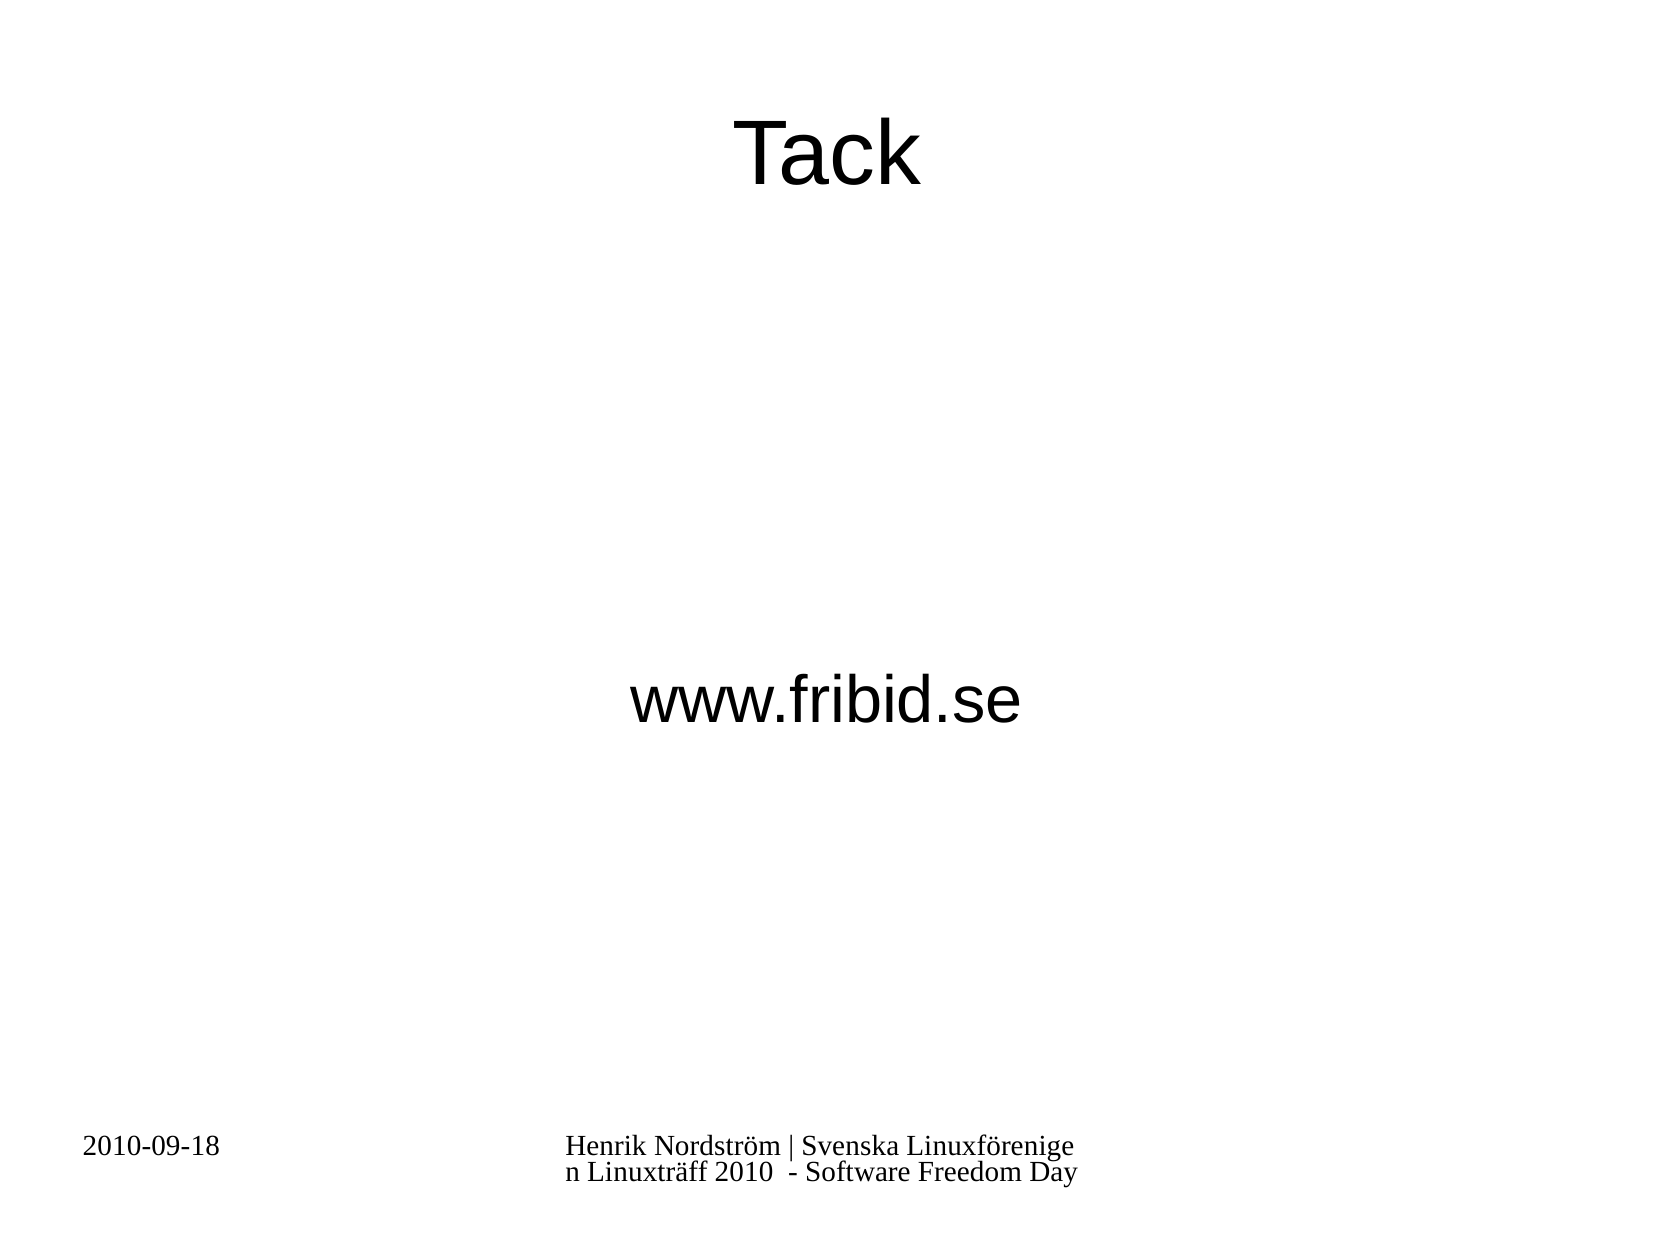

# Tack
www.fribid.se
2010-09-18
Henrik Nordström | Svenska Linuxförenigen Linuxträff 2010 - Software Freedom Day